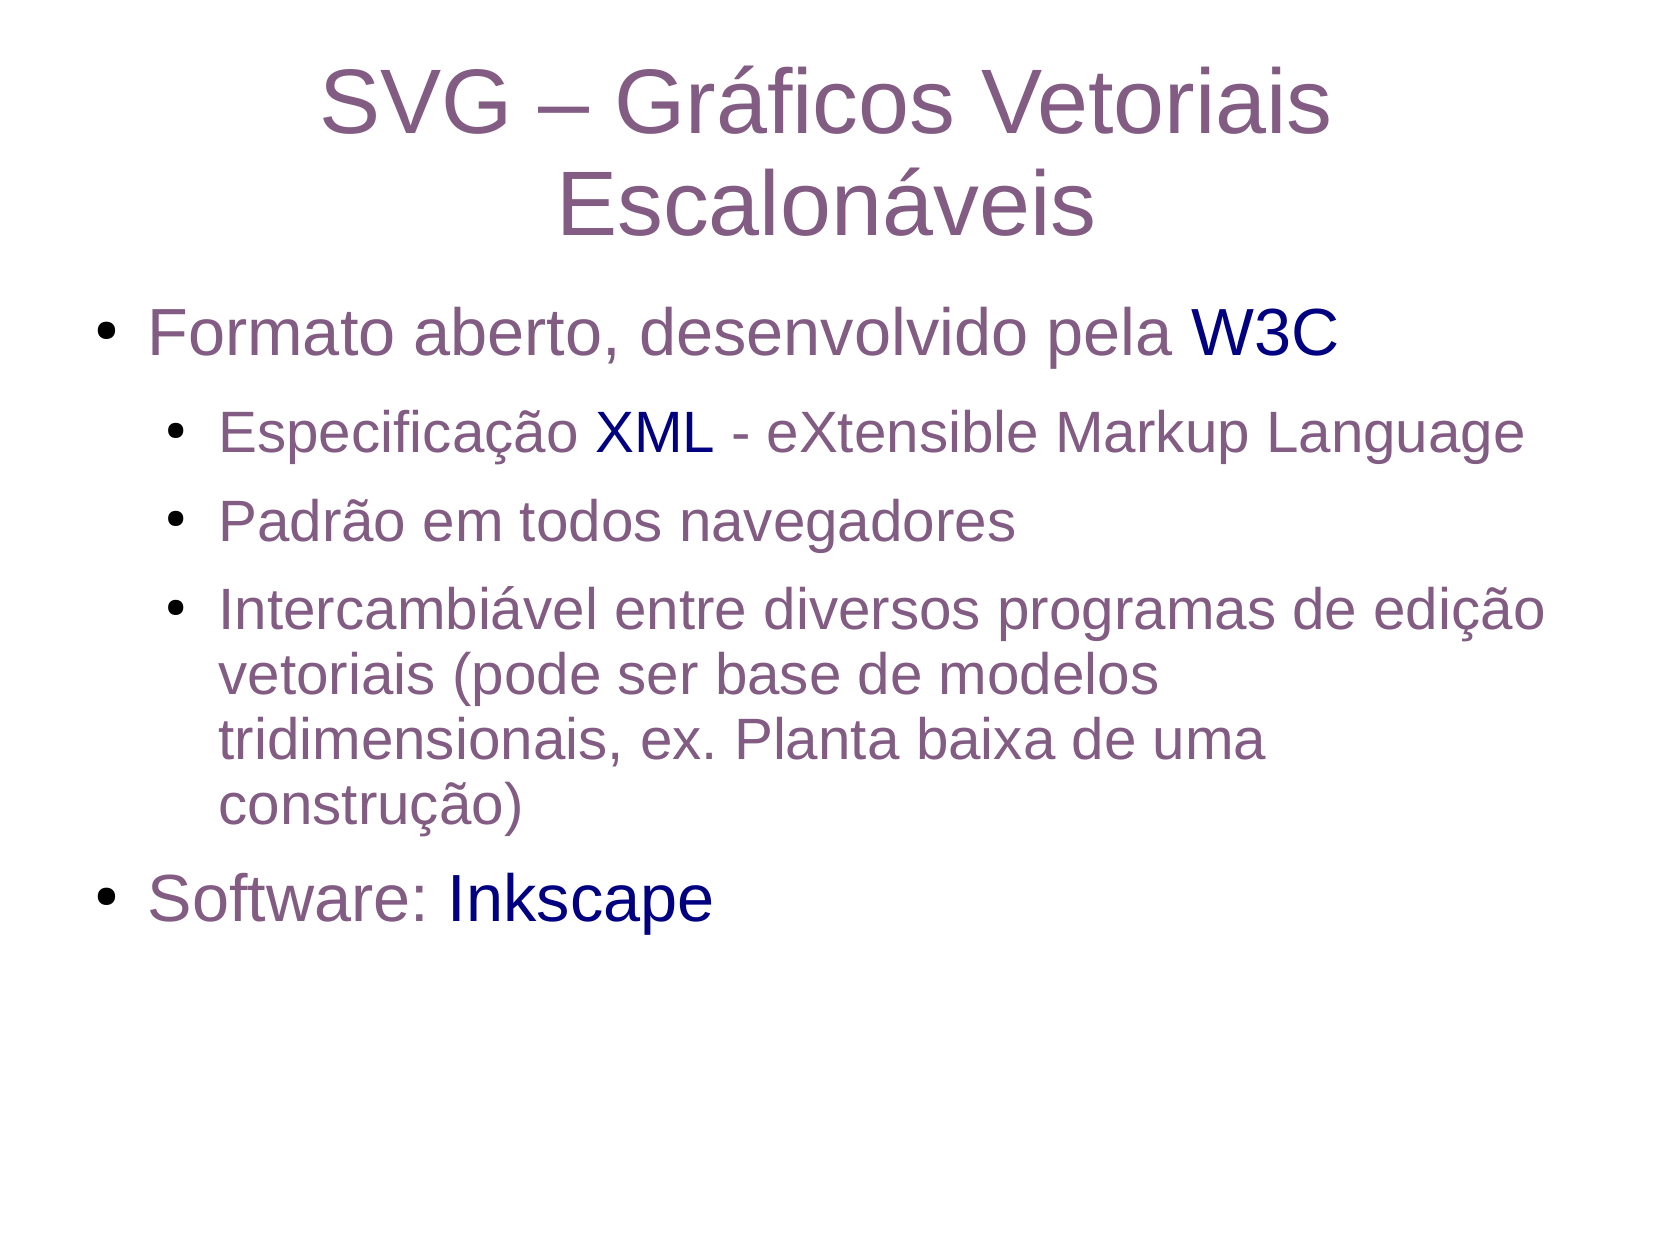

# SVG – Gráficos Vetoriais Escalonáveis
Formato aberto, desenvolvido pela W3C
Especificação XML - eXtensible Markup Language
Padrão em todos navegadores
Intercambiável entre diversos programas de edição vetoriais (pode ser base de modelos tridimensionais, ex. Planta baixa de uma construção)
Software: Inkscape